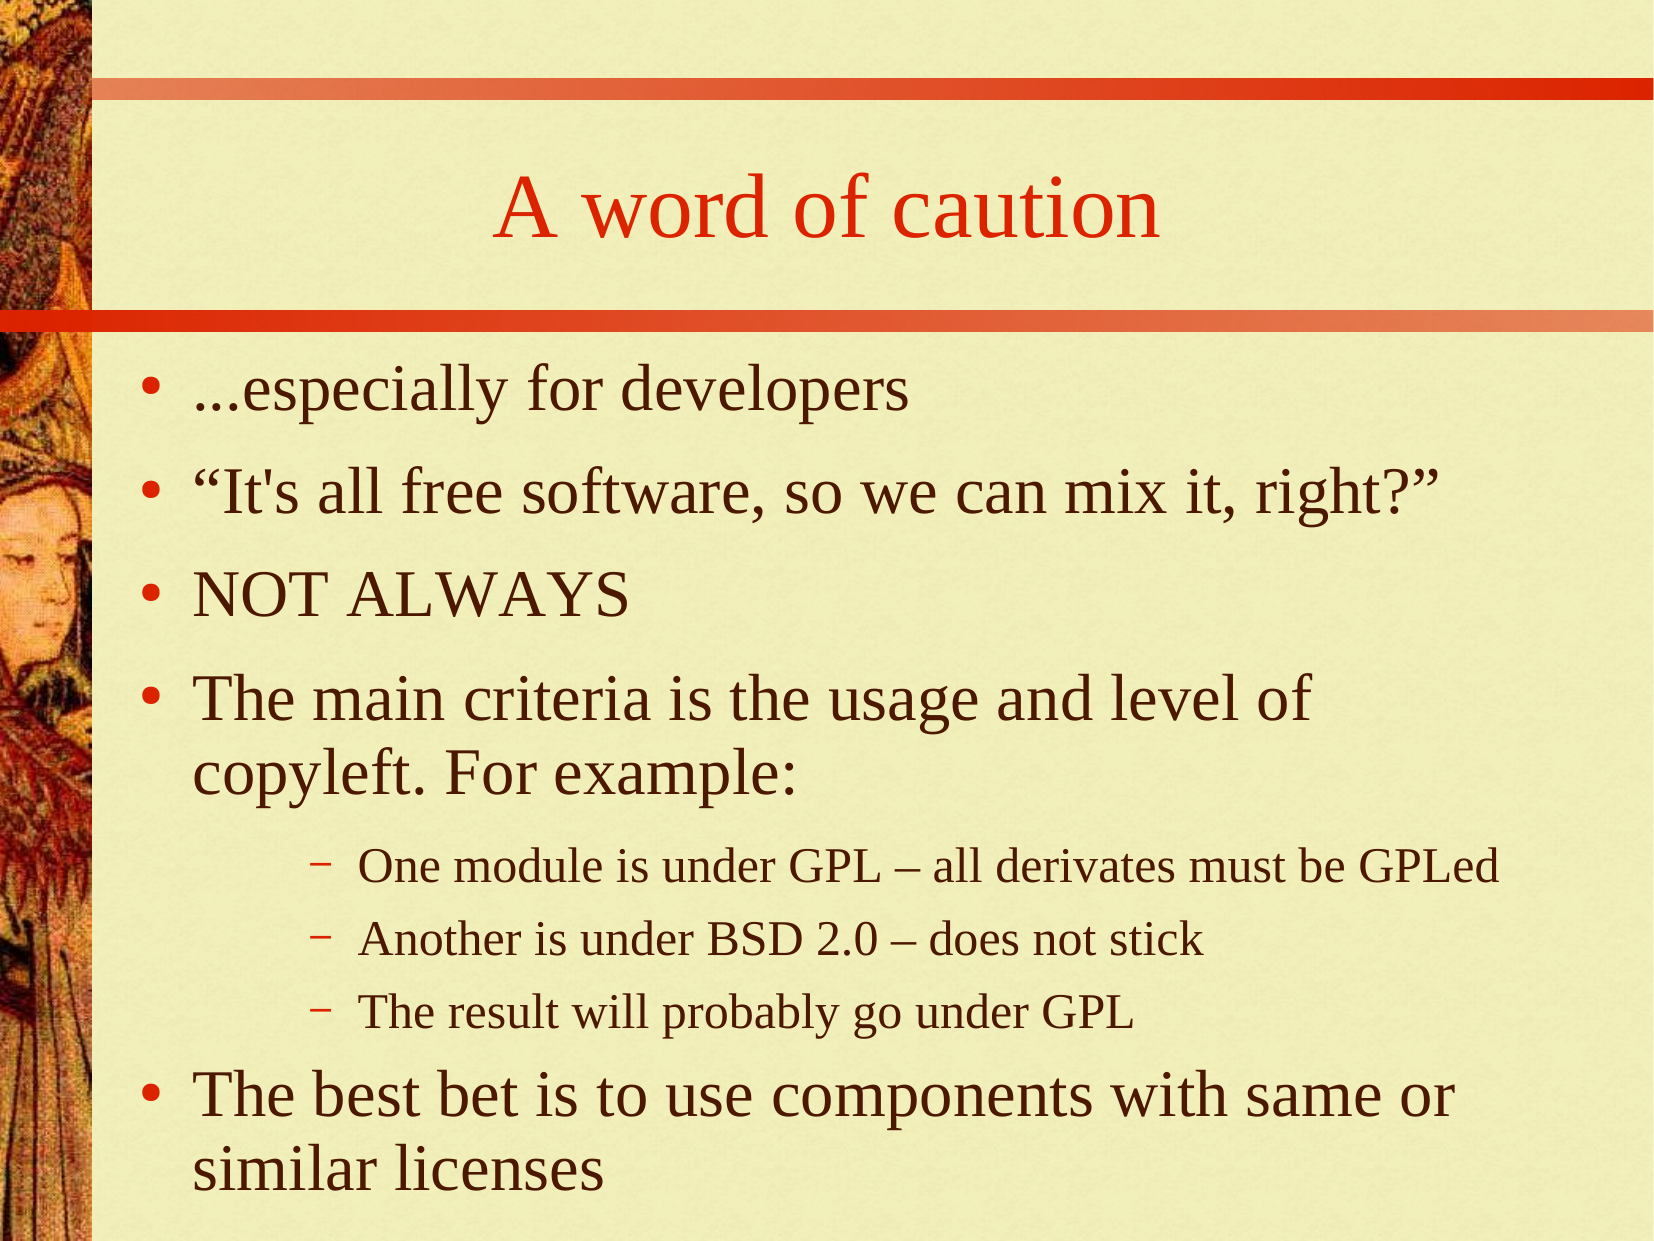

# A word of caution
...especially for developers
“It's all free software, so we can mix it, right?”
NOT ALWAYS
The main criteria is the usage and level of copyleft. For example:
One module is under GPL – all derivates must be GPLed
Another is under BSD 2.0 – does not stick
The result will probably go under GPL
The best bet is to use components with same or similar licenses